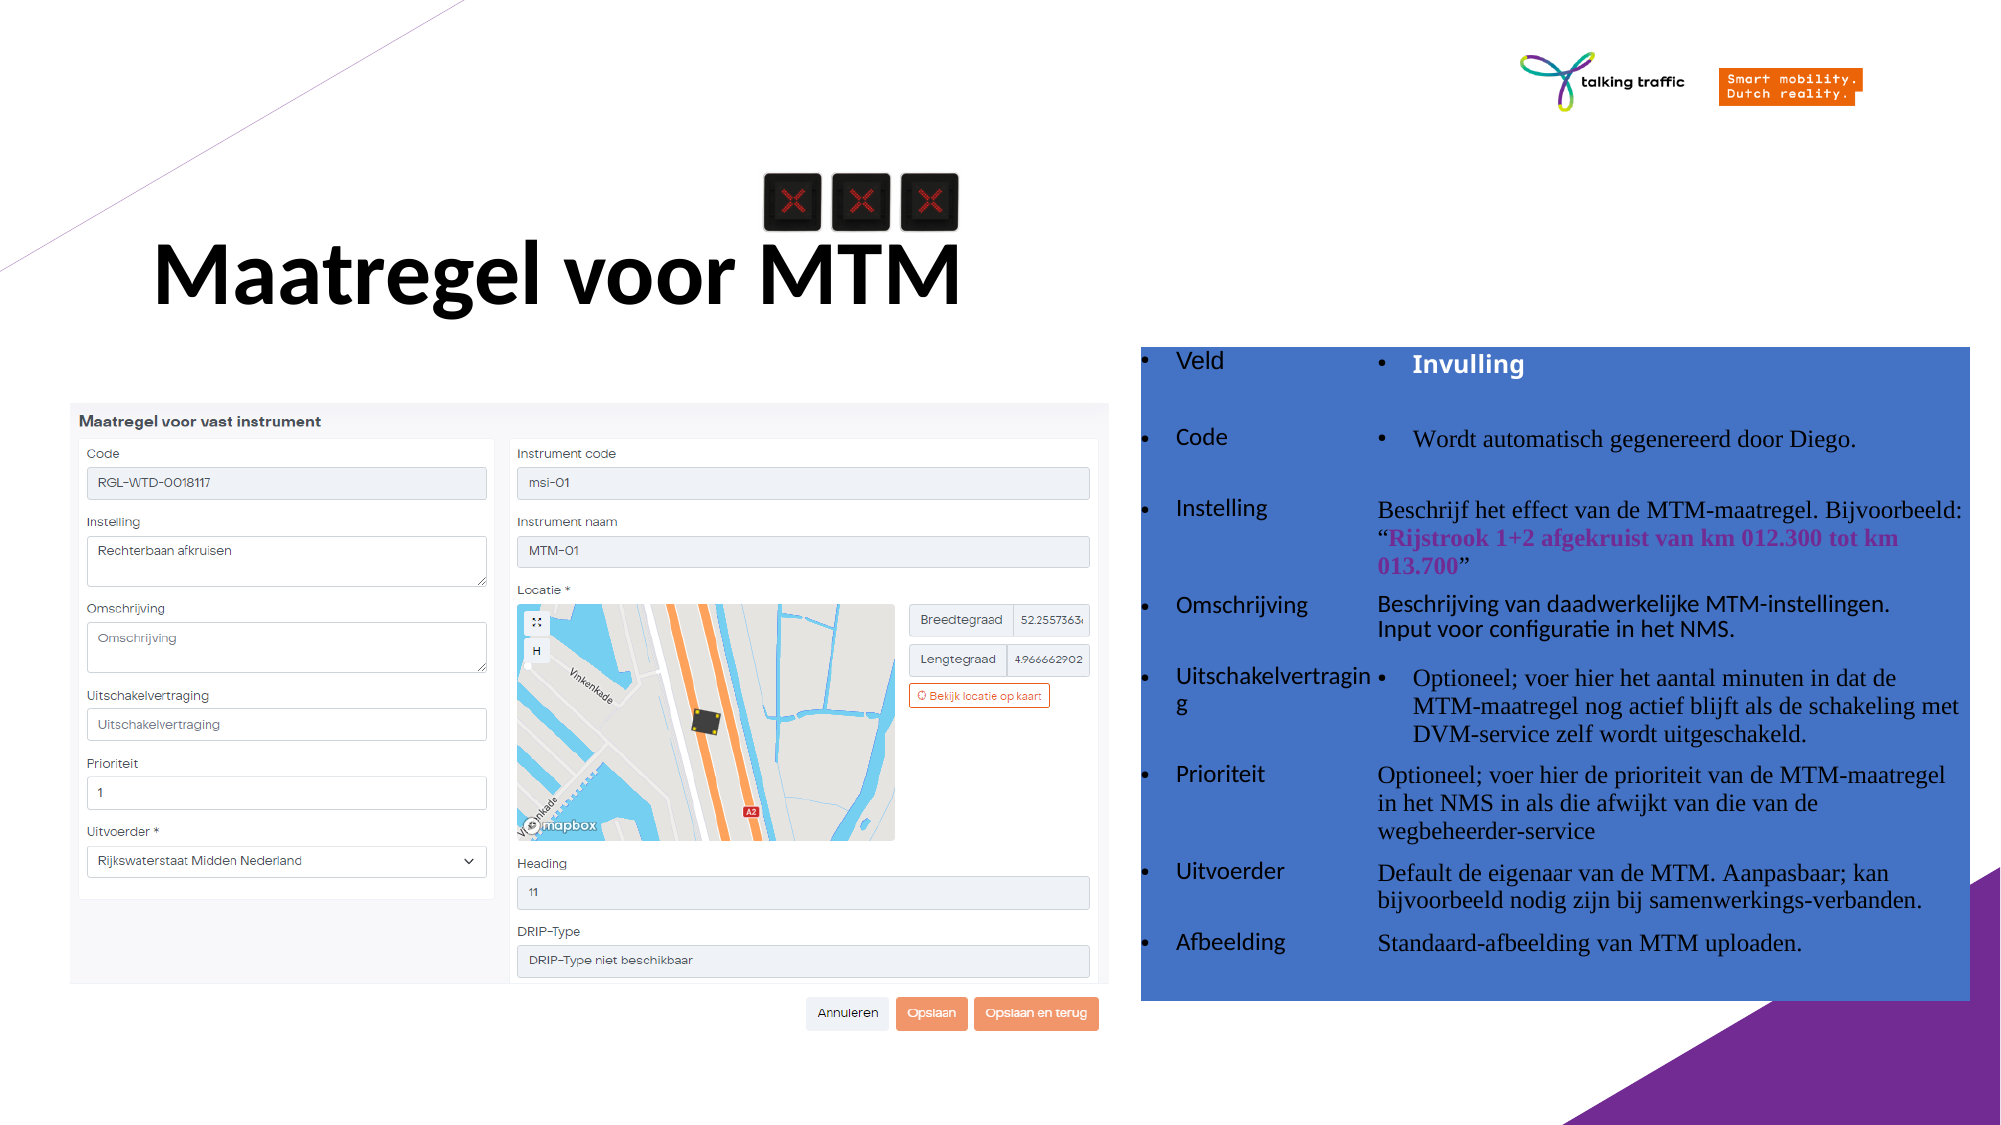

# Maatregel voor MTM
| Veld | Invulling |
| --- | --- |
| Code | Wordt automatisch gegenereerd door Diego. |
| Instelling | Beschrijf het effect van de MTM-maatregel. Bijvoorbeeld: “Rijstrook 1+2 afgekruist van km 012.300 tot km 013.700” |
| Omschrijving | Beschrijving van daadwerkelijke MTM-instellingen. Input voor configuratie in het NMS. |
| Uitschakelvertraging | Optioneel; voer hier het aantal minuten in dat de MTM-maatregel nog actief blijft als de schakeling met DVM-service zelf wordt uitgeschakeld. |
| Prioriteit | Optioneel; voer hier de prioriteit van de MTM-maatregel in het NMS in als die afwijkt van die van de wegbeheerder-service |
| Uitvoerder | Default de eigenaar van de MTM. Aanpasbaar; kan bijvoorbeeld nodig zijn bij samenwerkings-verbanden. |
| Afbeelding | Standaard-afbeelding van MTM uploaden. |
59